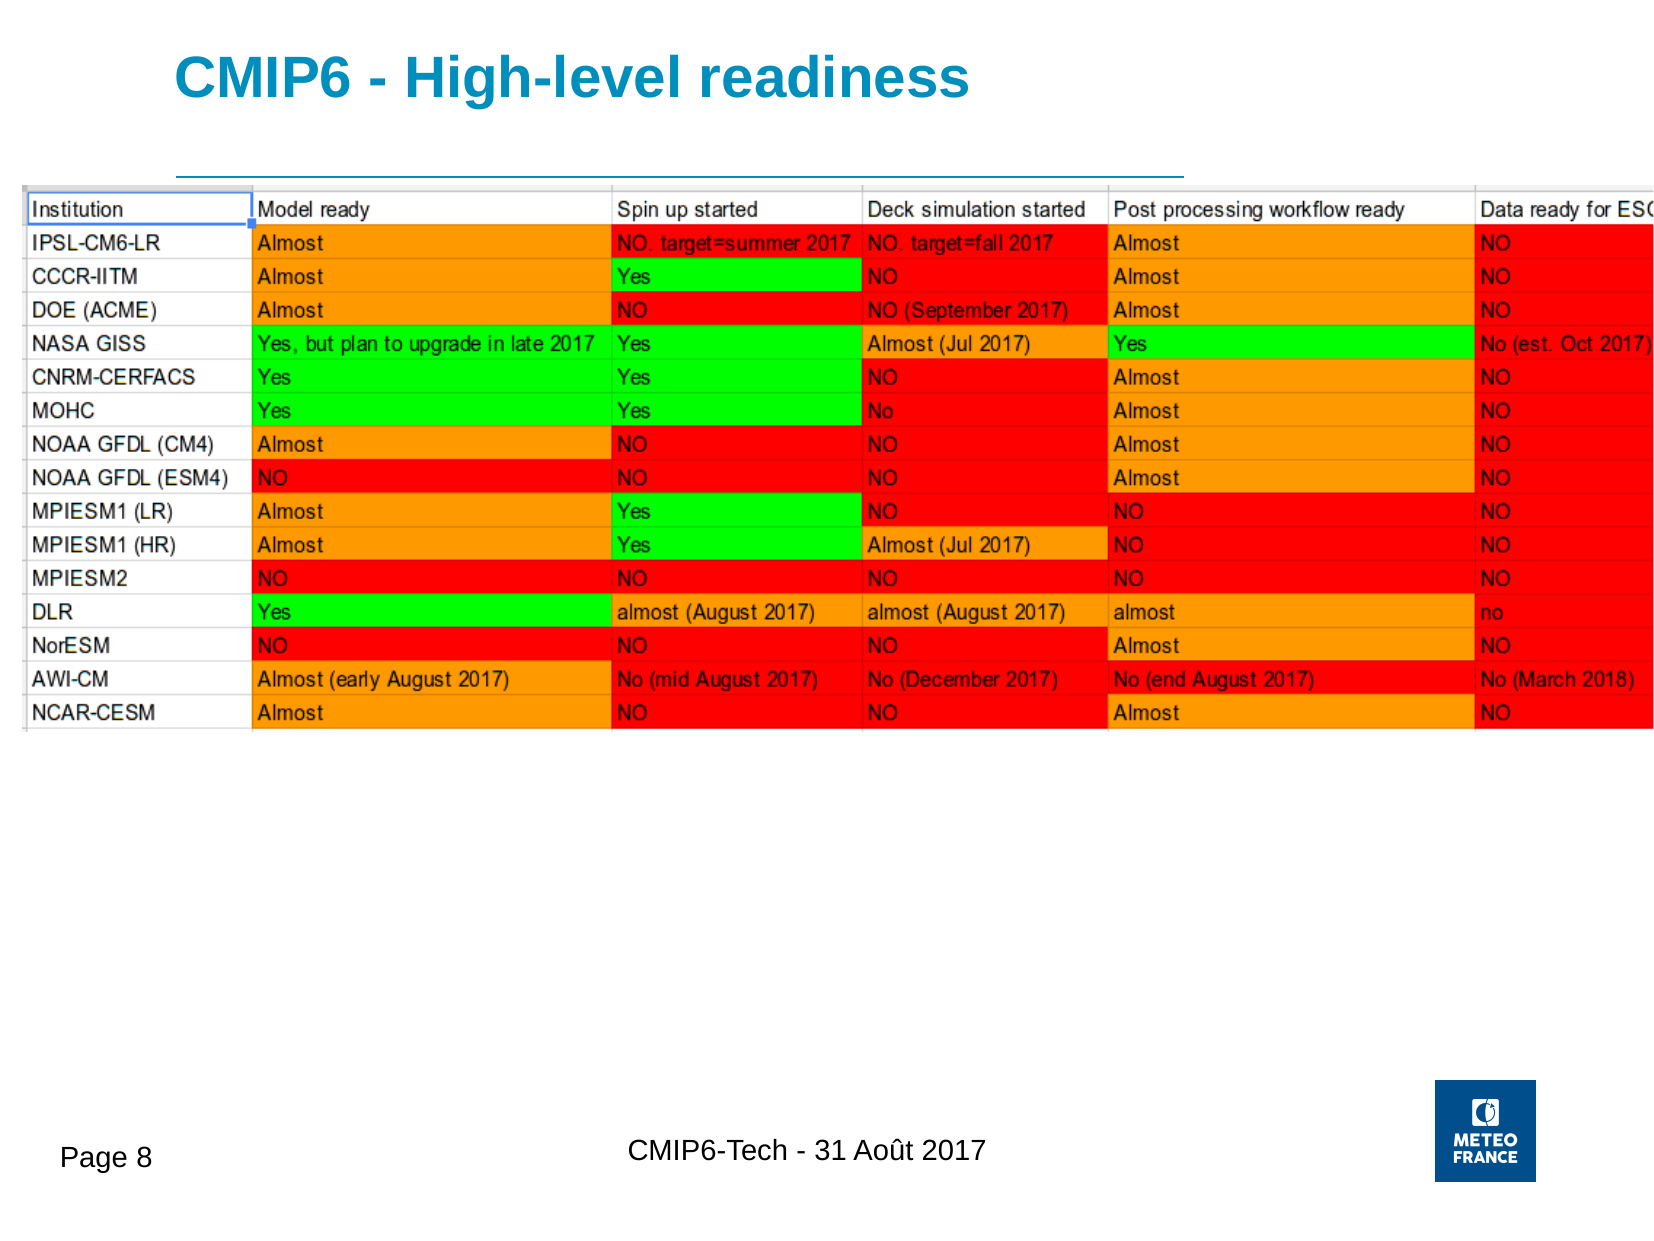

# CMIP6 - High-level readiness
CMIP6-Tech - 31 Août 2017
8